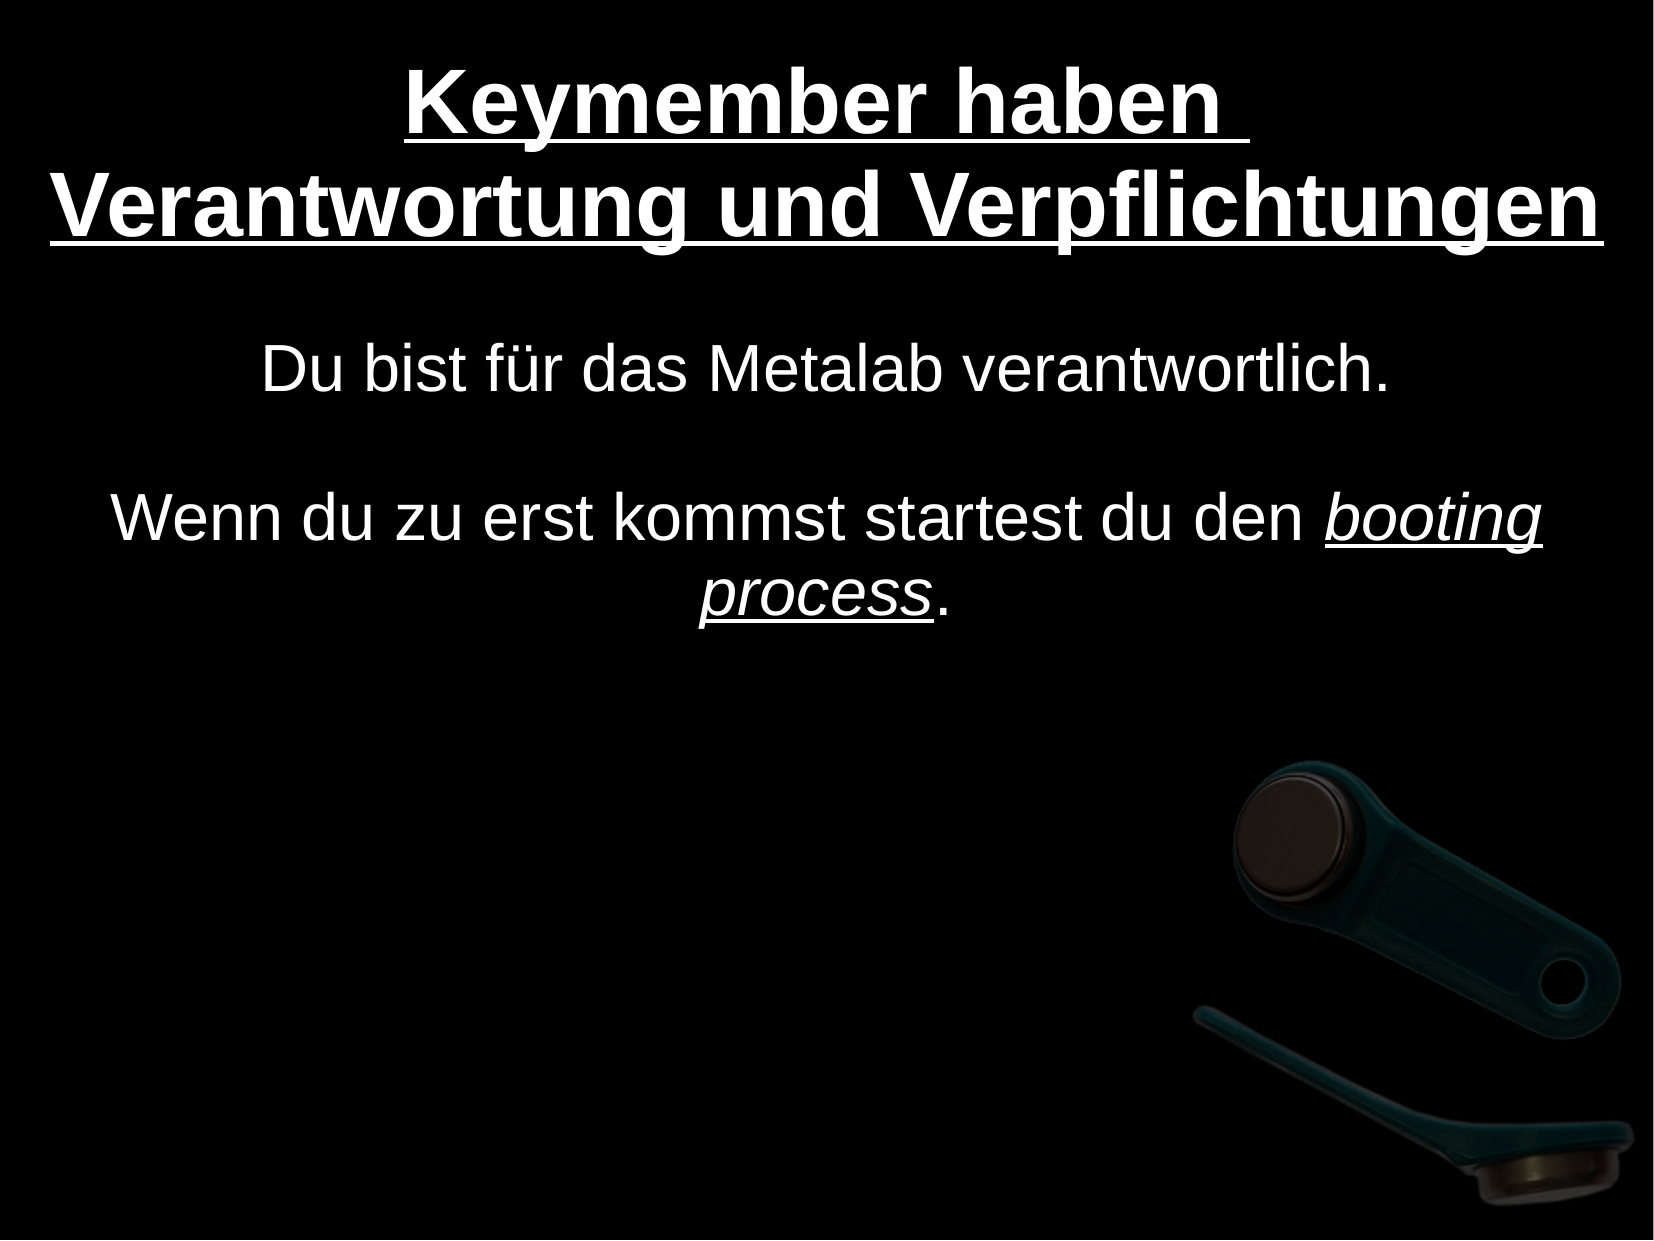

# Keymember haben Verantwortung und Verpflichtungen
Du bist für das Metalab verantwortlich.
Wenn du zu erst kommst startest du den booting process.